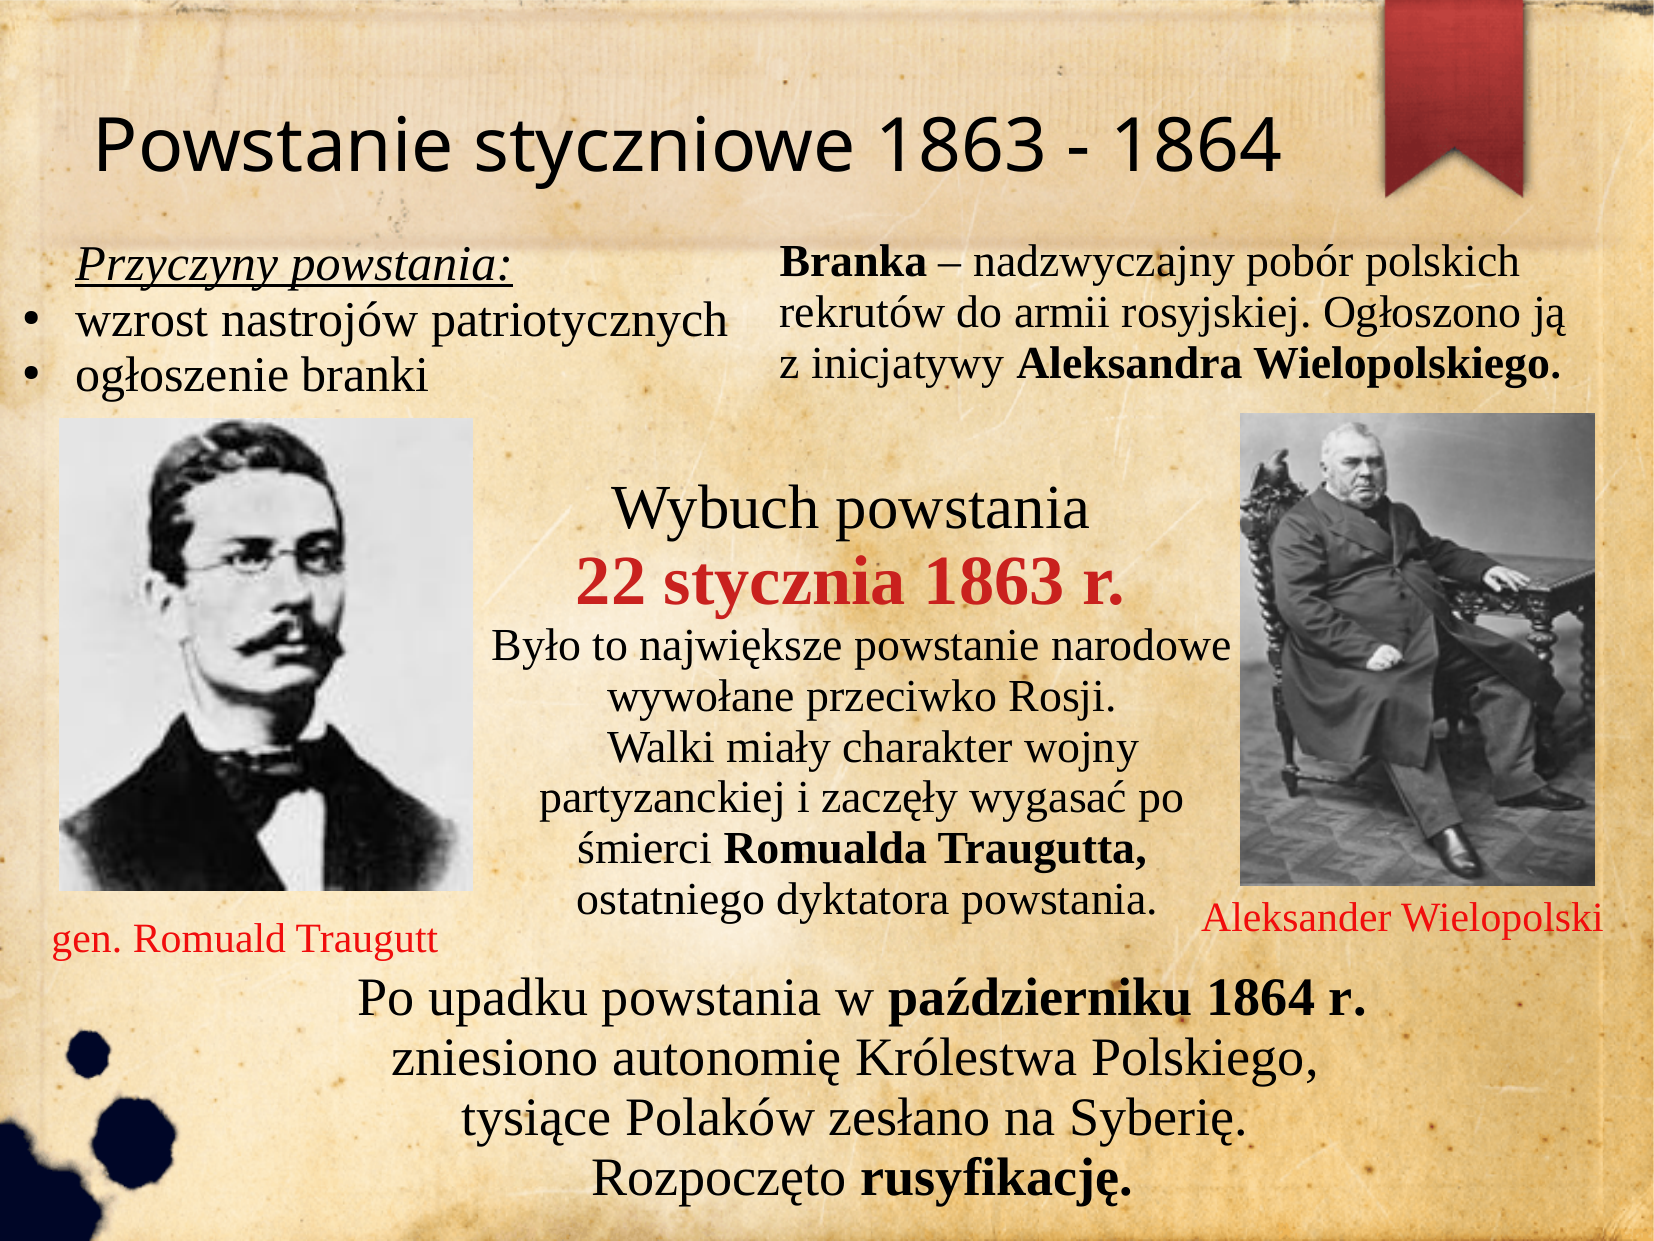

# Powstanie styczniowe 1863 - 1864
Przyczyny powstania:
wzrost nastrojów patriotycznych
ogłoszenie branki
Branka – nadzwyczajny pobór polskich rekrutów do armii rosyjskiej. Ogłoszono ją z inicjatywy Aleksandra Wielopolskiego.
 Wybuch powstania
 22 stycznia 1863 r.
Było to największe powstanie narodowe wywołane przeciwko Rosji.
 Walki miały charakter wojny partyzanckiej i zaczęły wygasać po śmierci Romualda Traugutta,
 ostatniego dyktatora powstania.
Aleksander Wielopolski
gen. Romuald Traugutt
Po upadku powstania w październiku 1864 r.
zniesiono autonomię Królestwa Polskiego,
tysiące Polaków zesłano na Syberię.
Rozpoczęto rusyfikację.